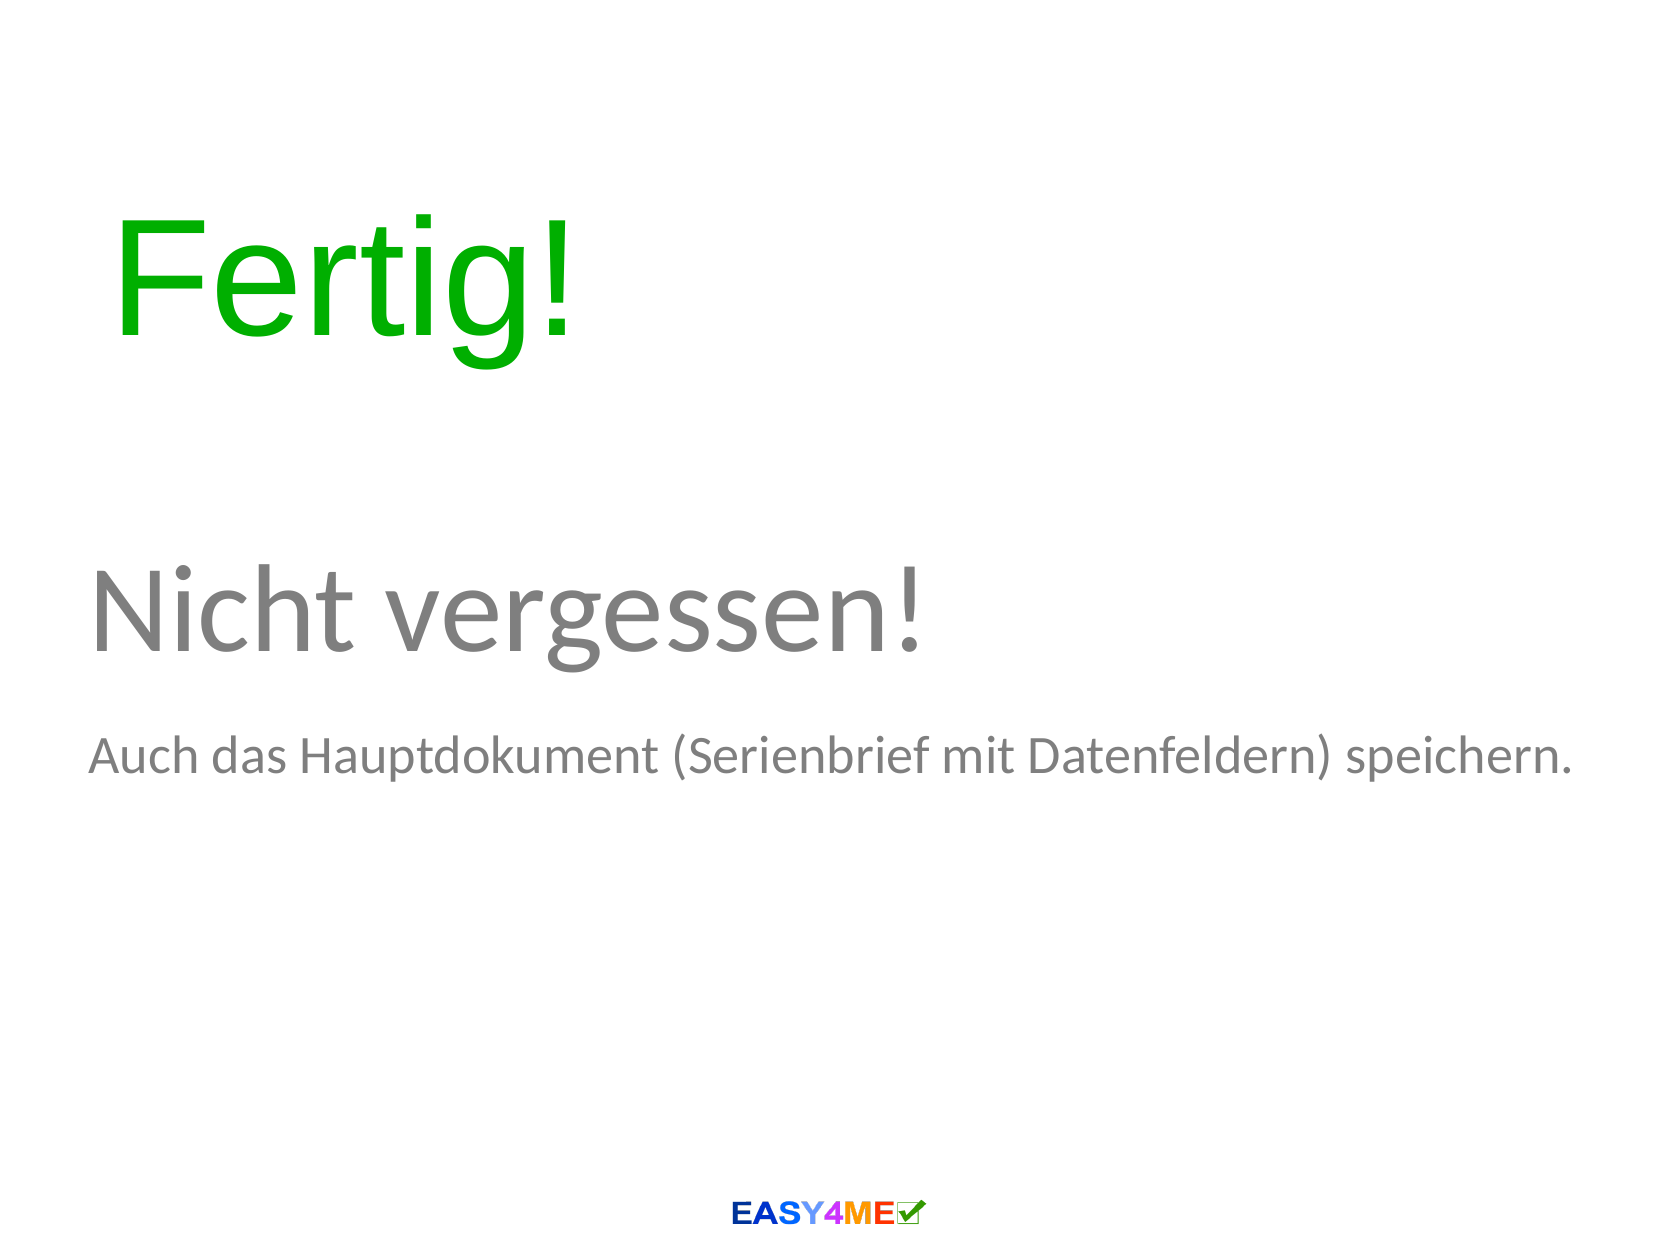

Fertig!
# Nicht vergessen!
Auch das Hauptdokument (Serienbrief mit Datenfeldern) speichern.